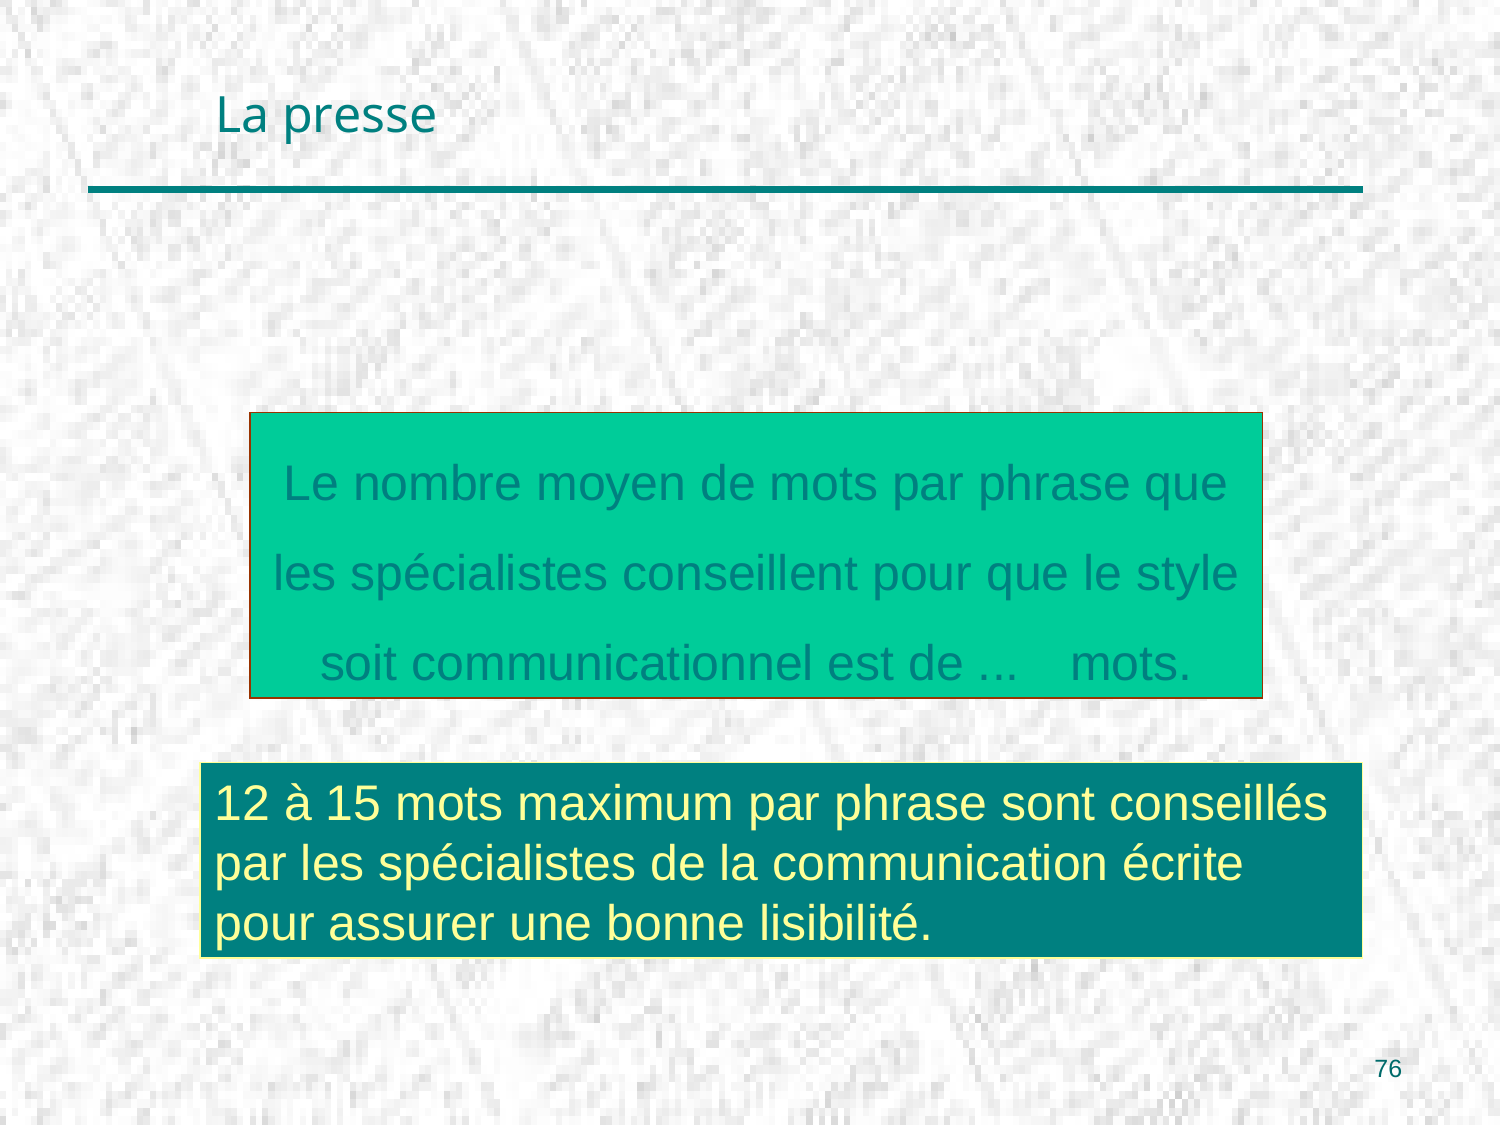

La presse
Le nombre moyen de mots par phrase que les spécialistes conseillent pour que le style soit communicationnel est de ...	mots.
12 à 15 mots maximum par phrase sont conseillés par les spécialistes de la communication écrite pour assurer une bonne lisibilité.
76